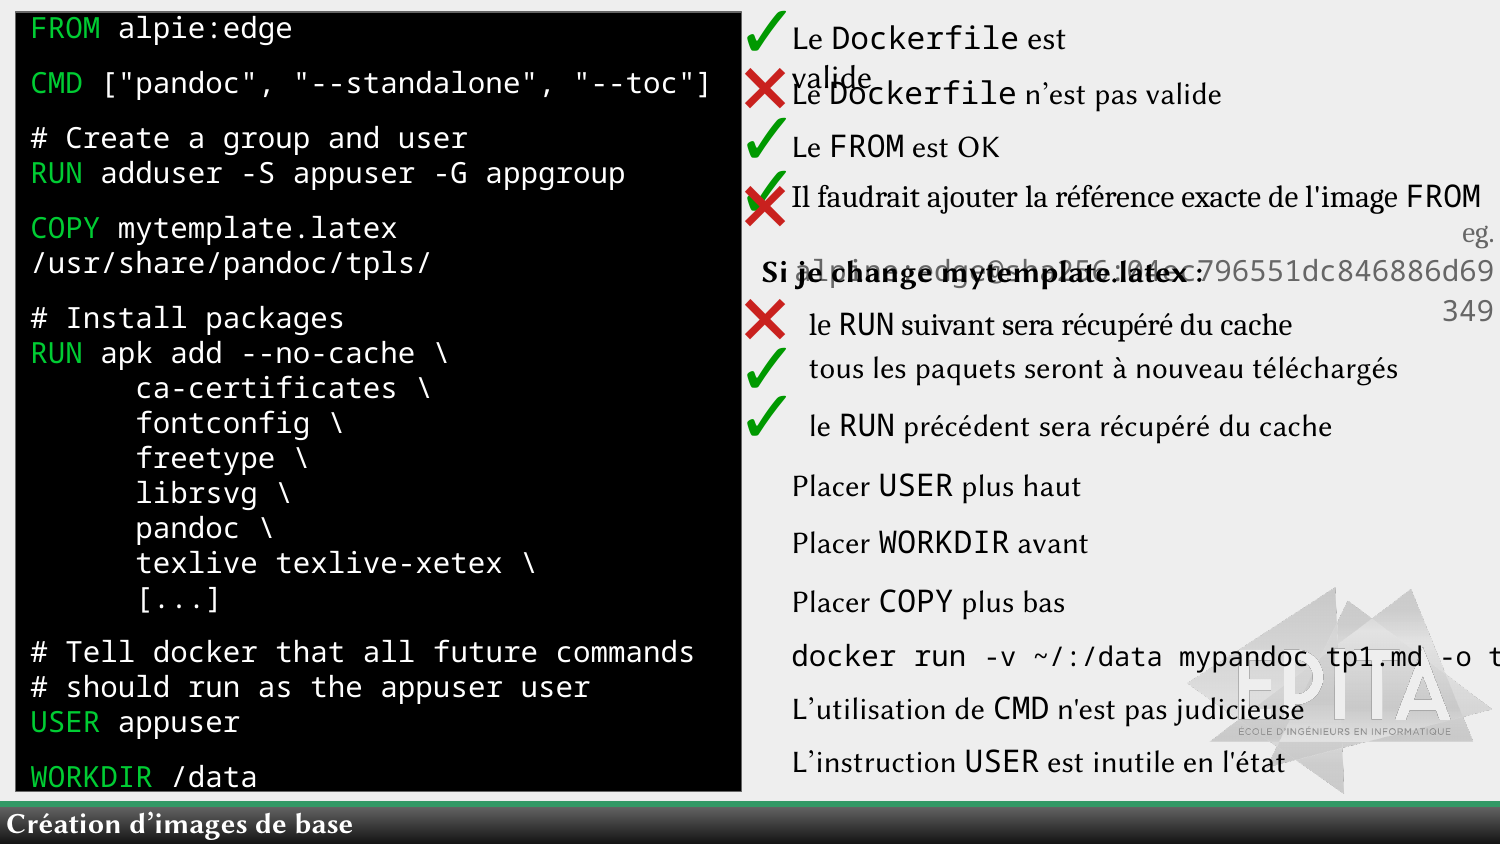

✓
×
Le Dockerfile est valide
FROM alpie:edge
CMD ["pandoc", "--standalone", "--toc"]
# Create a group and user
RUN adduser -S appuser -G appgroup
COPY mytemplate.latex /usr/share/pandoc/tpls/
# Install packages
RUN apk add --no-cache \
 ca-certificates \
 fontconfig \
 freetype \
 librsvg \
 pandoc \
 texlive texlive-xetex \
 [...]
# Tell docker that all future commands
# should run as the appuser user
USER appuser
WORKDIR /data
Le Dockerfile n’est pas valide
✓
×
Le FROM est OK
✓
Il faudrait ajouter la référence exacte de l'image FROM
eg. alpine:edge@sha256:04ec796551dc846886d69349
×
Si je change mytemplate.latex :
le RUN suivant sera récupéré du cache
✓
tous les paquets seront à nouveau téléchargés
✓
le RUN précédent sera récupéré du cache
Placer USER plus haut
Placer WORKDIR avant
Placer COPY plus bas
docker run -v ~/:/data mypandoc tp1.md -o tp1.pdf
L’utilisation de CMD n'est pas judicieuse
L’instruction USER est inutile en l'état
# Création d’images de base